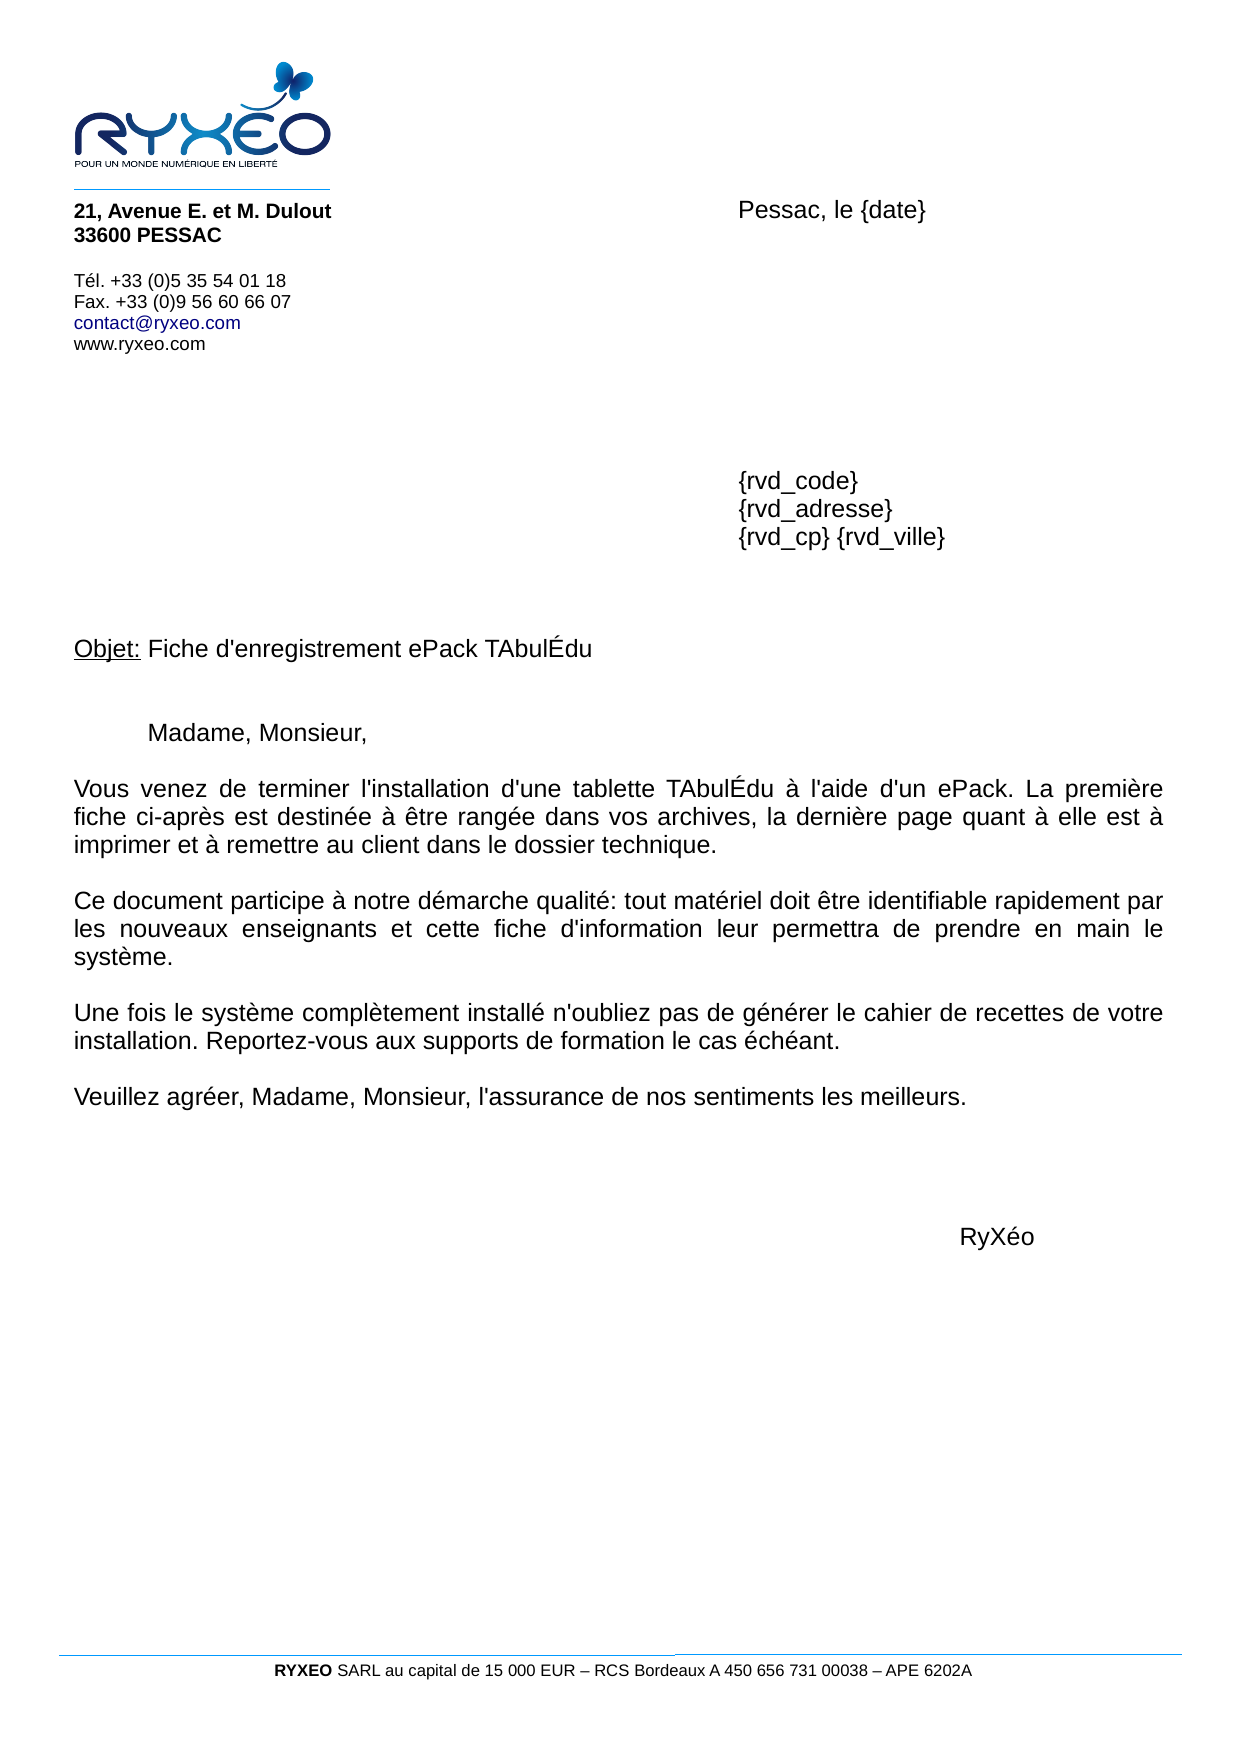

21, Avenue E. et M. Dulout		Pessac, le {date}
33600 PESSAC
Tél. +33 (0)5 35 54 01 18
Fax. +33 (0)9 56 60 66 07
contact@ryxeo.com
www.ryxeo.com
	{rvd_code}
	{rvd_adresse}
	{rvd_cp} {rvd_ville}
Objet: Fiche d'enregistrement ePack TAbulÉdu
	Madame, Monsieur,
Vous venez de terminer l'installation d'une tablette TAbulÉdu à l'aide d'un ePack. La première fiche ci-après est destinée à être rangée dans vos archives, la dernière page quant à elle est à imprimer et à remettre au client dans le dossier technique.
Ce document participe à notre démarche qualité: tout matériel doit être identifiable rapidement par les nouveaux enseignants et cette fiche d'information leur permettra de prendre en main le système.
Une fois le système complètement installé n'oubliez pas de générer le cahier de recettes de votre installation. Reportez-vous aux supports de formation le cas échéant.
Veuillez agréer, Madame, Monsieur, l'assurance de nos sentiments les meilleurs.
												RyXéo
RYXEO SARL au capital de 15 000 EUR – RCS Bordeaux A 450 656 731 00038 – APE 6202A